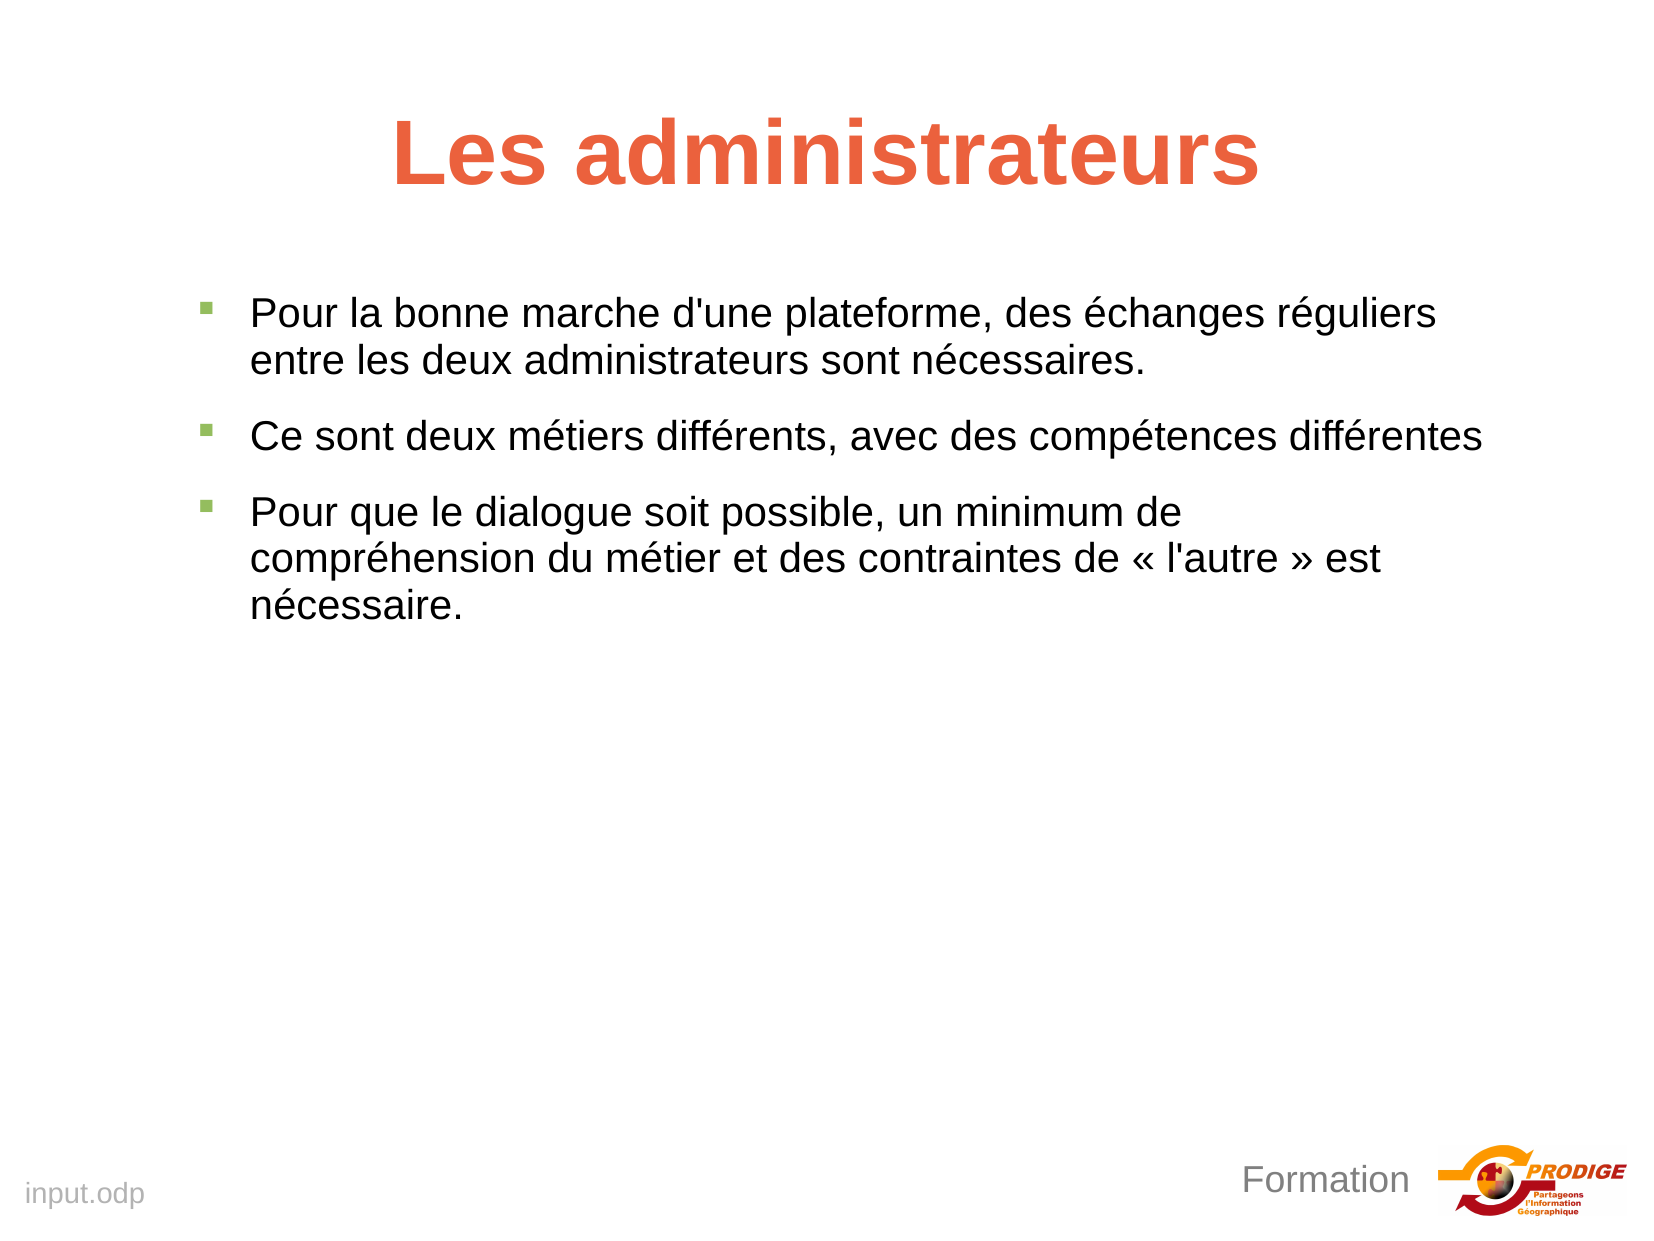

# Les administrateurs
Pour la bonne marche d'une plateforme, des échanges réguliers entre les deux administrateurs sont nécessaires.
Ce sont deux métiers différents, avec des compétences différentes
Pour que le dialogue soit possible, un minimum de compréhension du métier et des contraintes de « l'autre » est nécessaire.